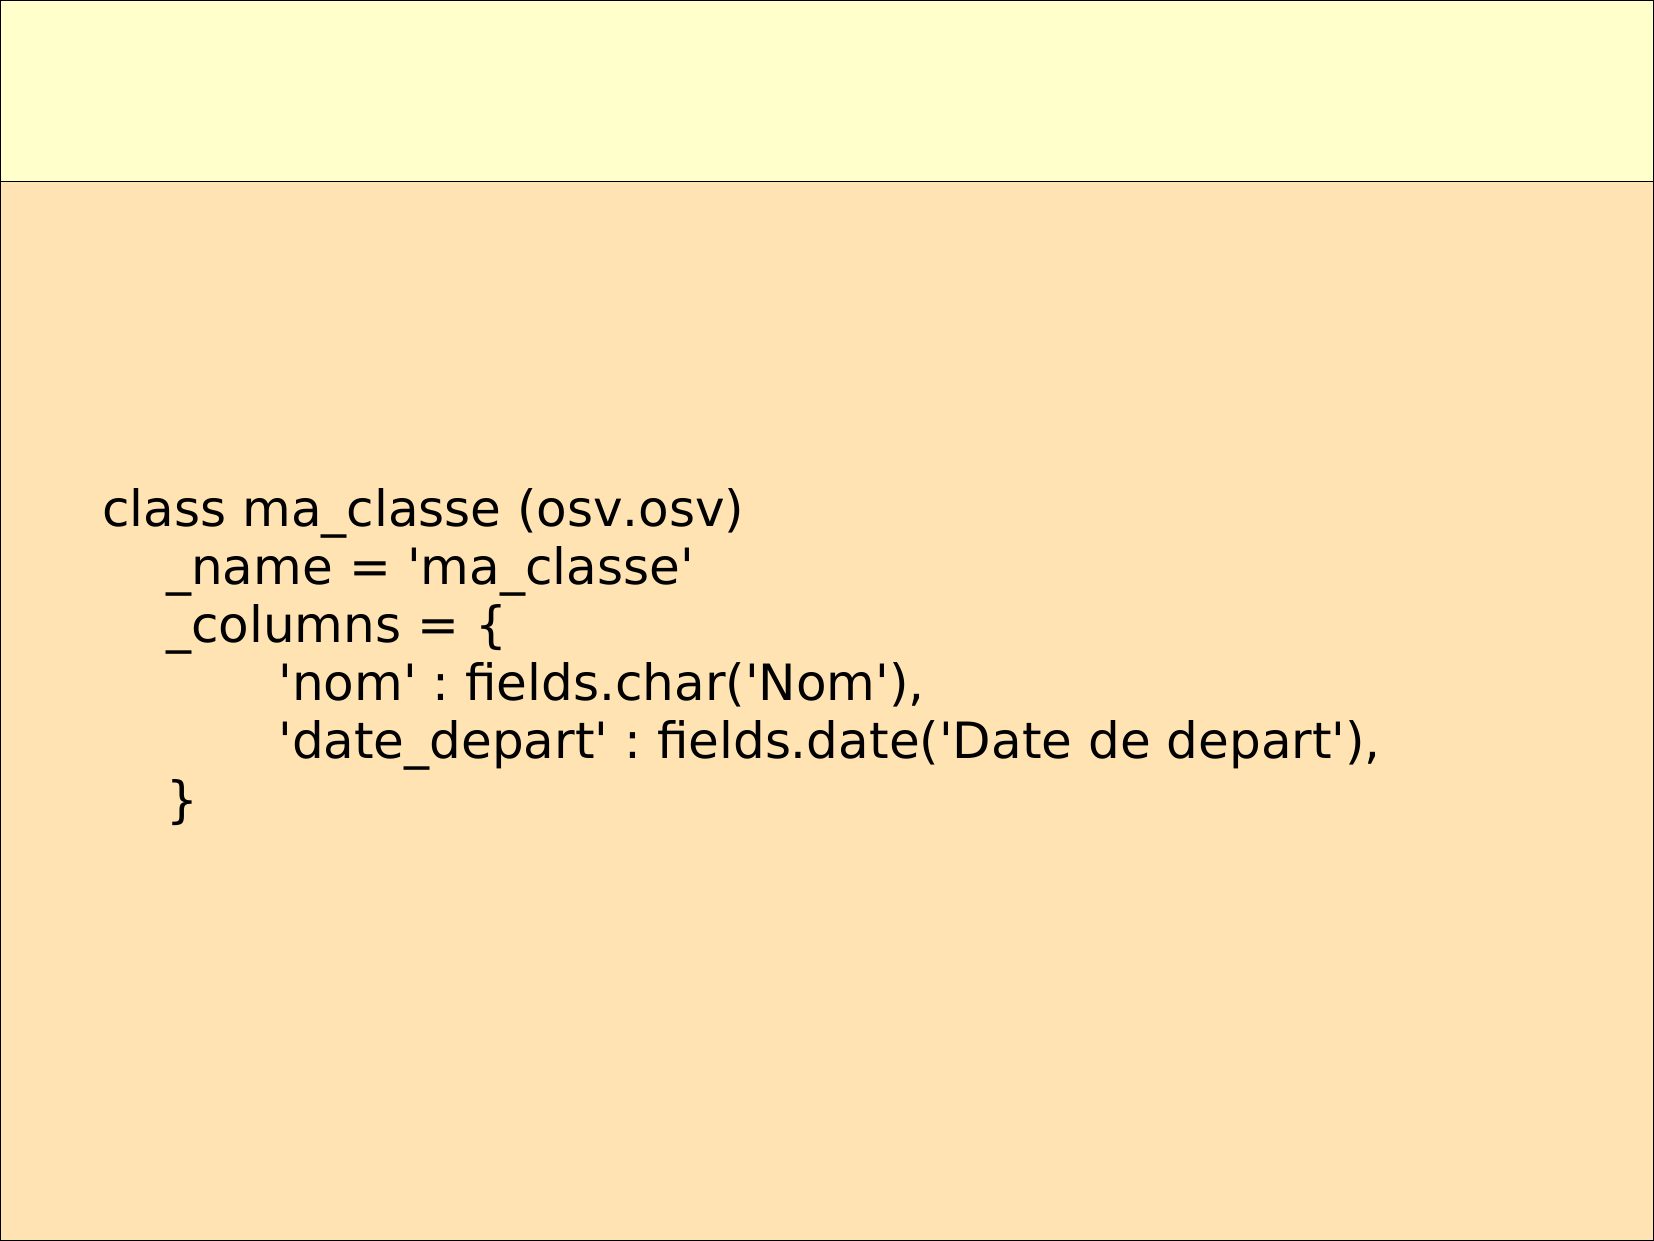

#
class ma_classe (osv.osv)
 _name = 'ma_classe'
 _columns = {
 'nom' : fields.char('Nom'),
 'date_depart' : fields.date('Date de depart'),
 }